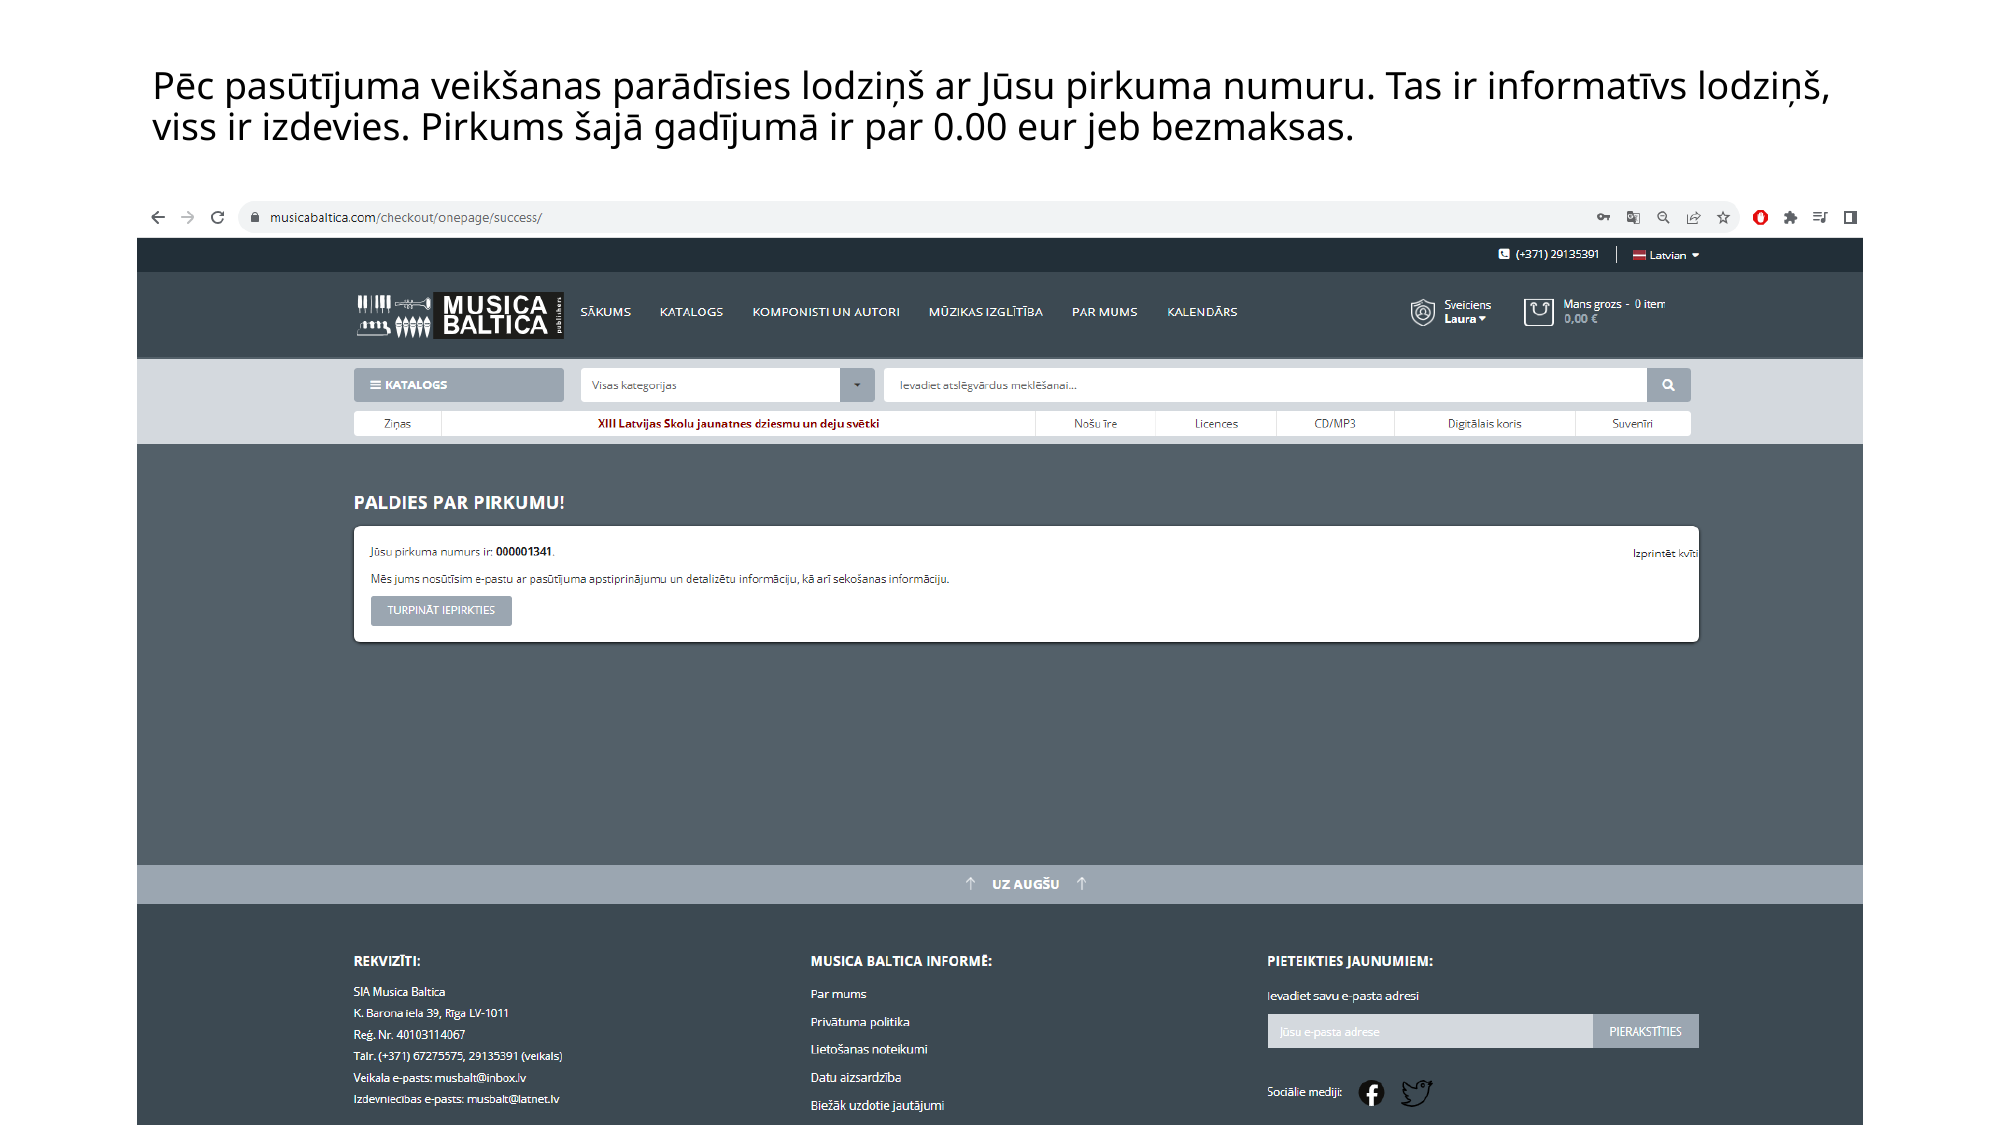

# Pēc pasūtījuma veikšanas parādīsies lodziņš ar Jūsu pirkuma numuru. Tas ir informatīvs lodziņš, viss ir izdevies. Pirkums šajā gadījumā ir par 0.00 eur jeb bezmaksas.